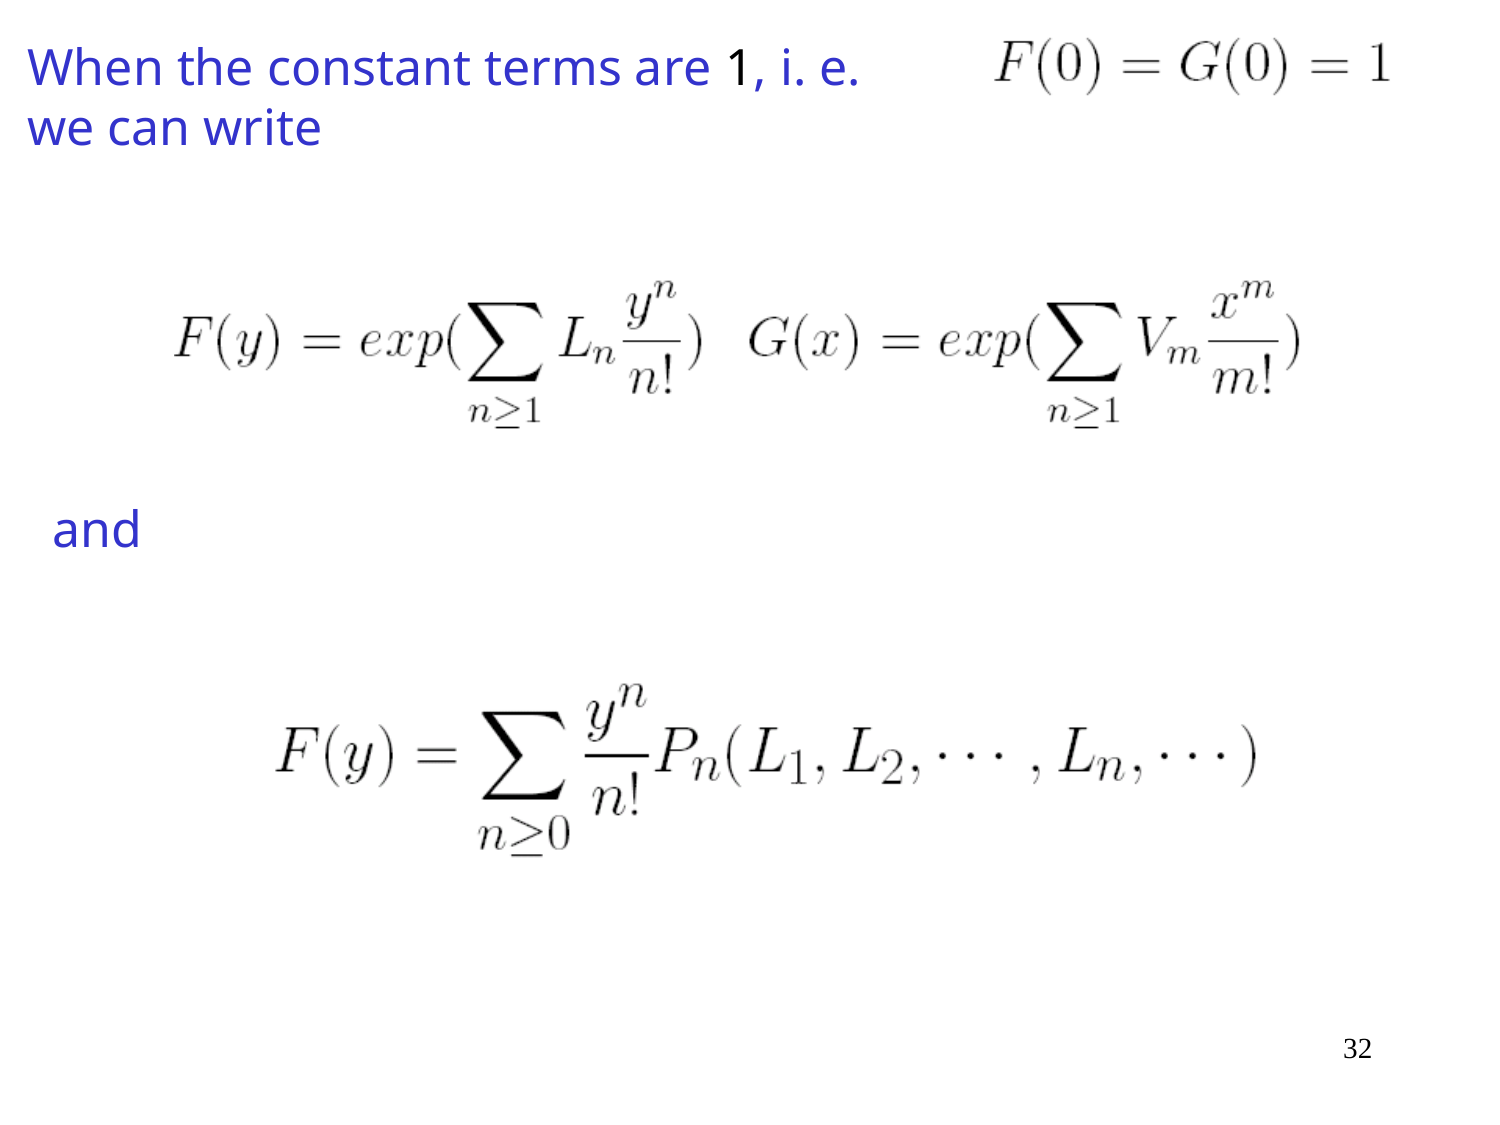

When the constant terms are 1, i. e.
we can write
and
32